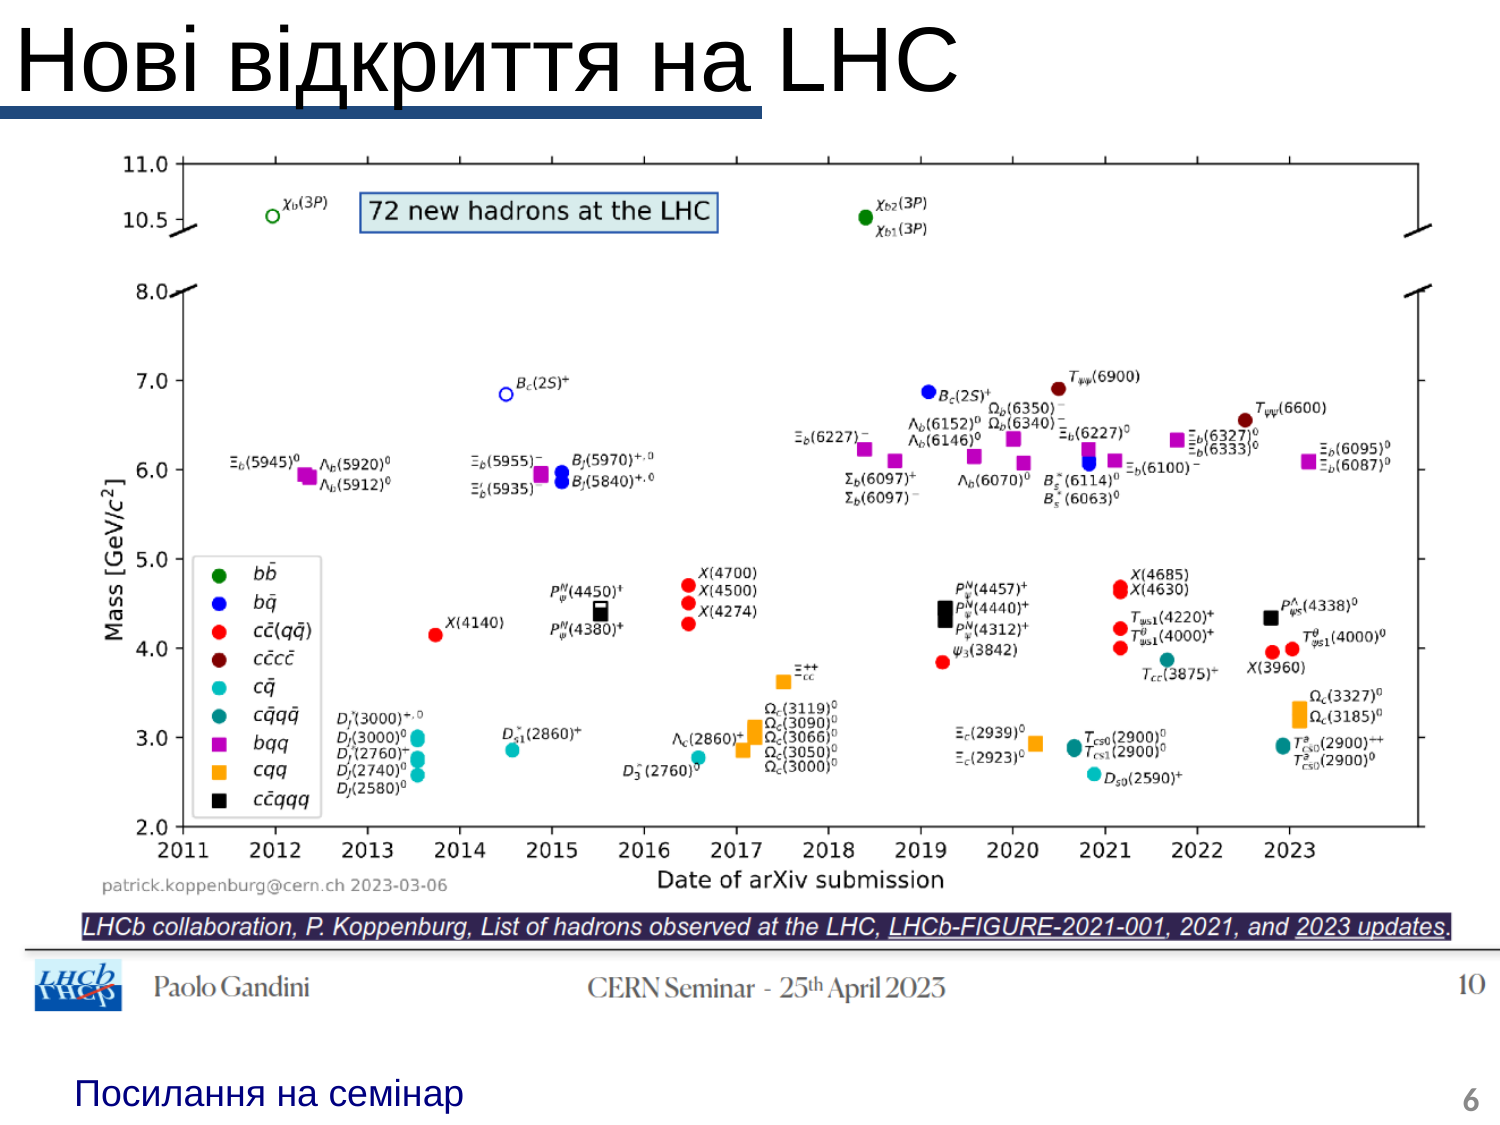

Нові відкриття на LHC
Посилання на семінар